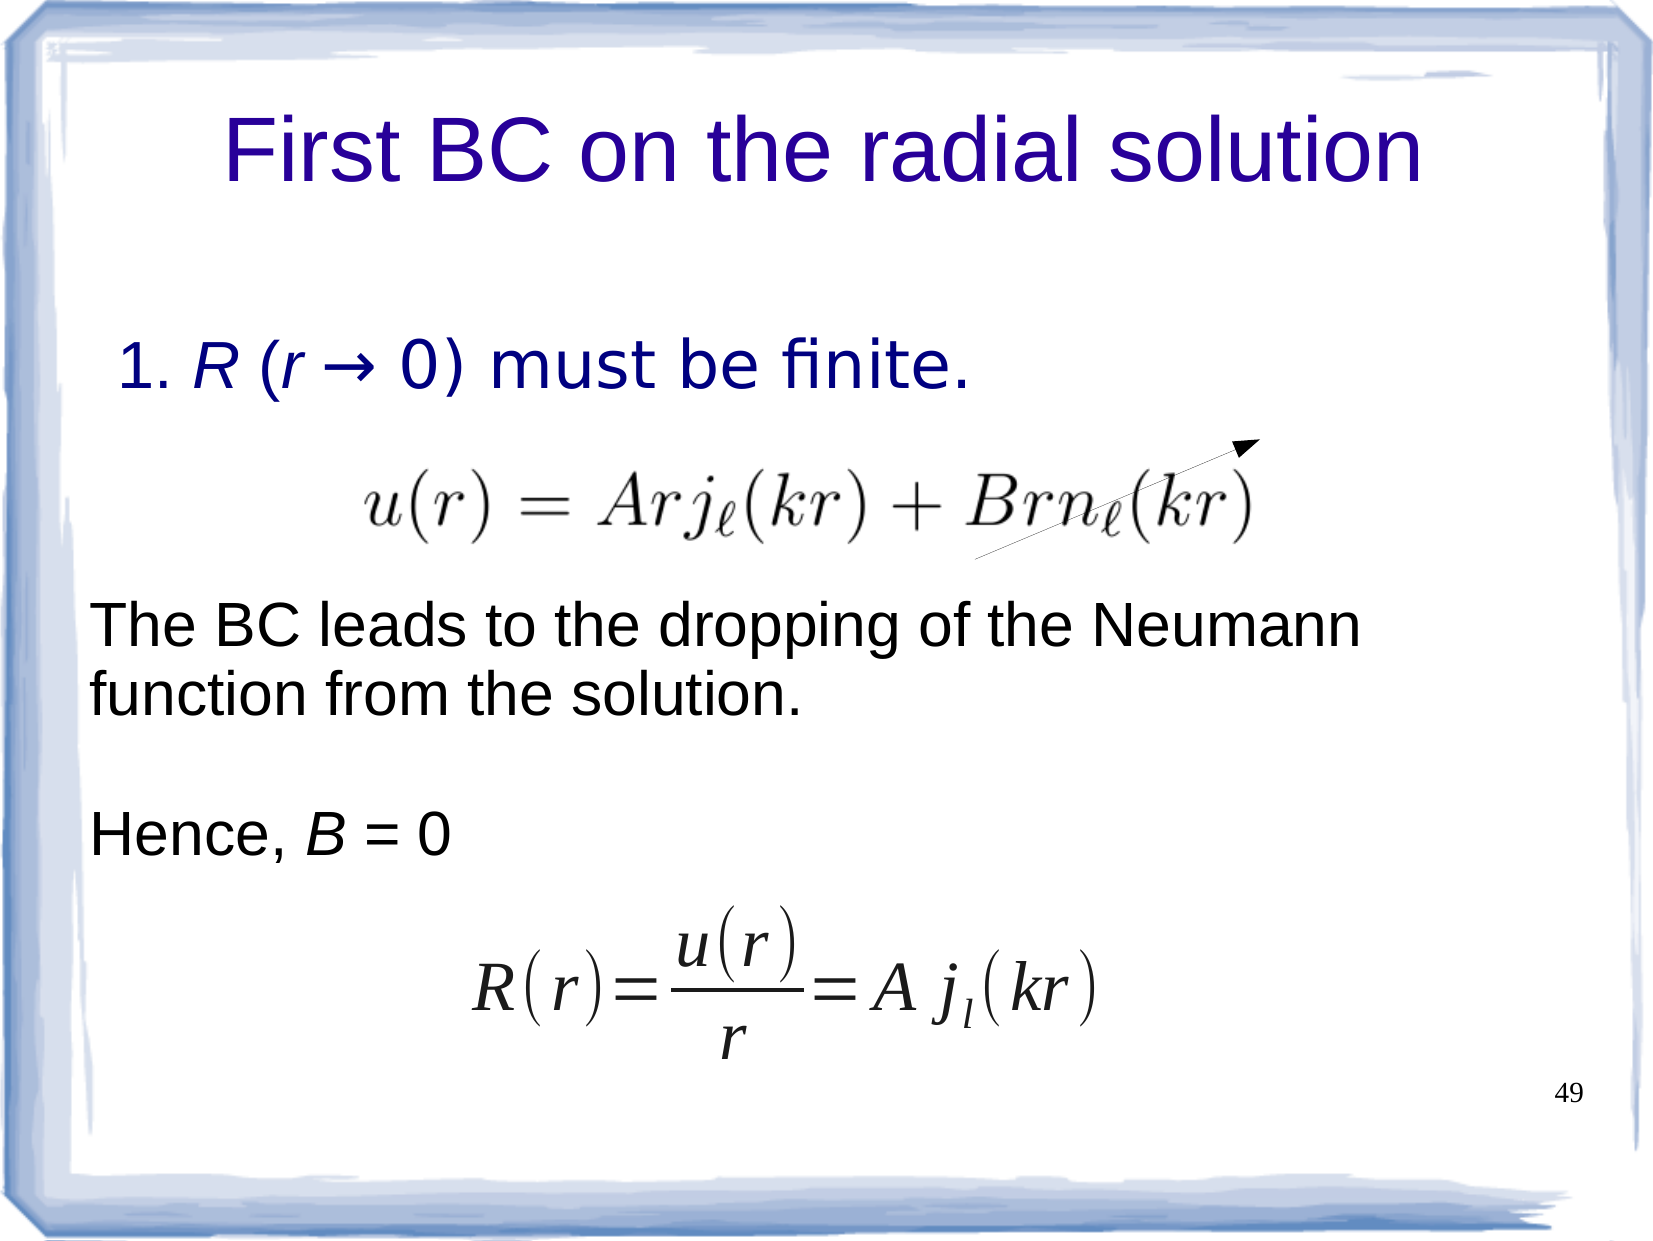

# First BC on the radial solution
1. R (r → 0) must be finite.
The BC leads to the dropping of the Neumann function from the solution.
Hence, B = 0
49